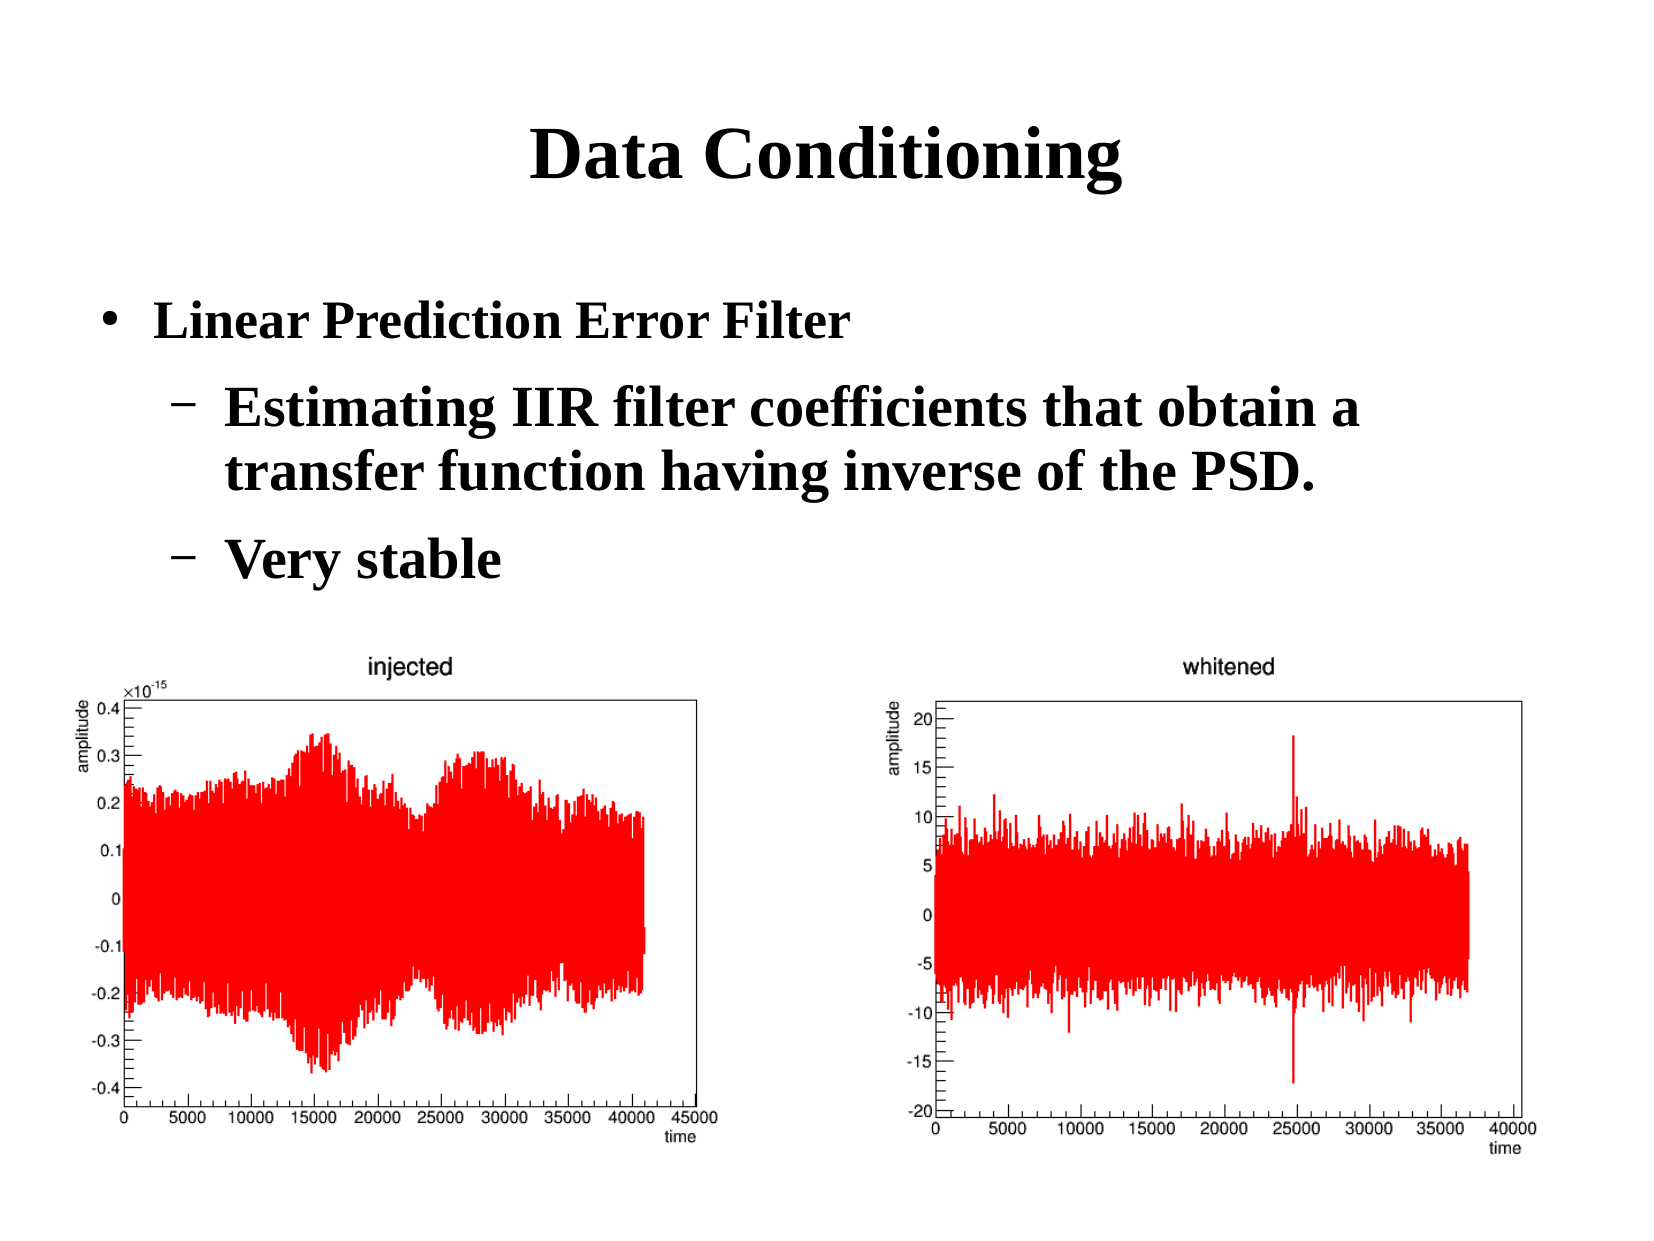

# Data Conditioning
Linear Prediction Error Filter
Estimating IIR filter coefficients that obtain a transfer function having inverse of the PSD.
Very stable